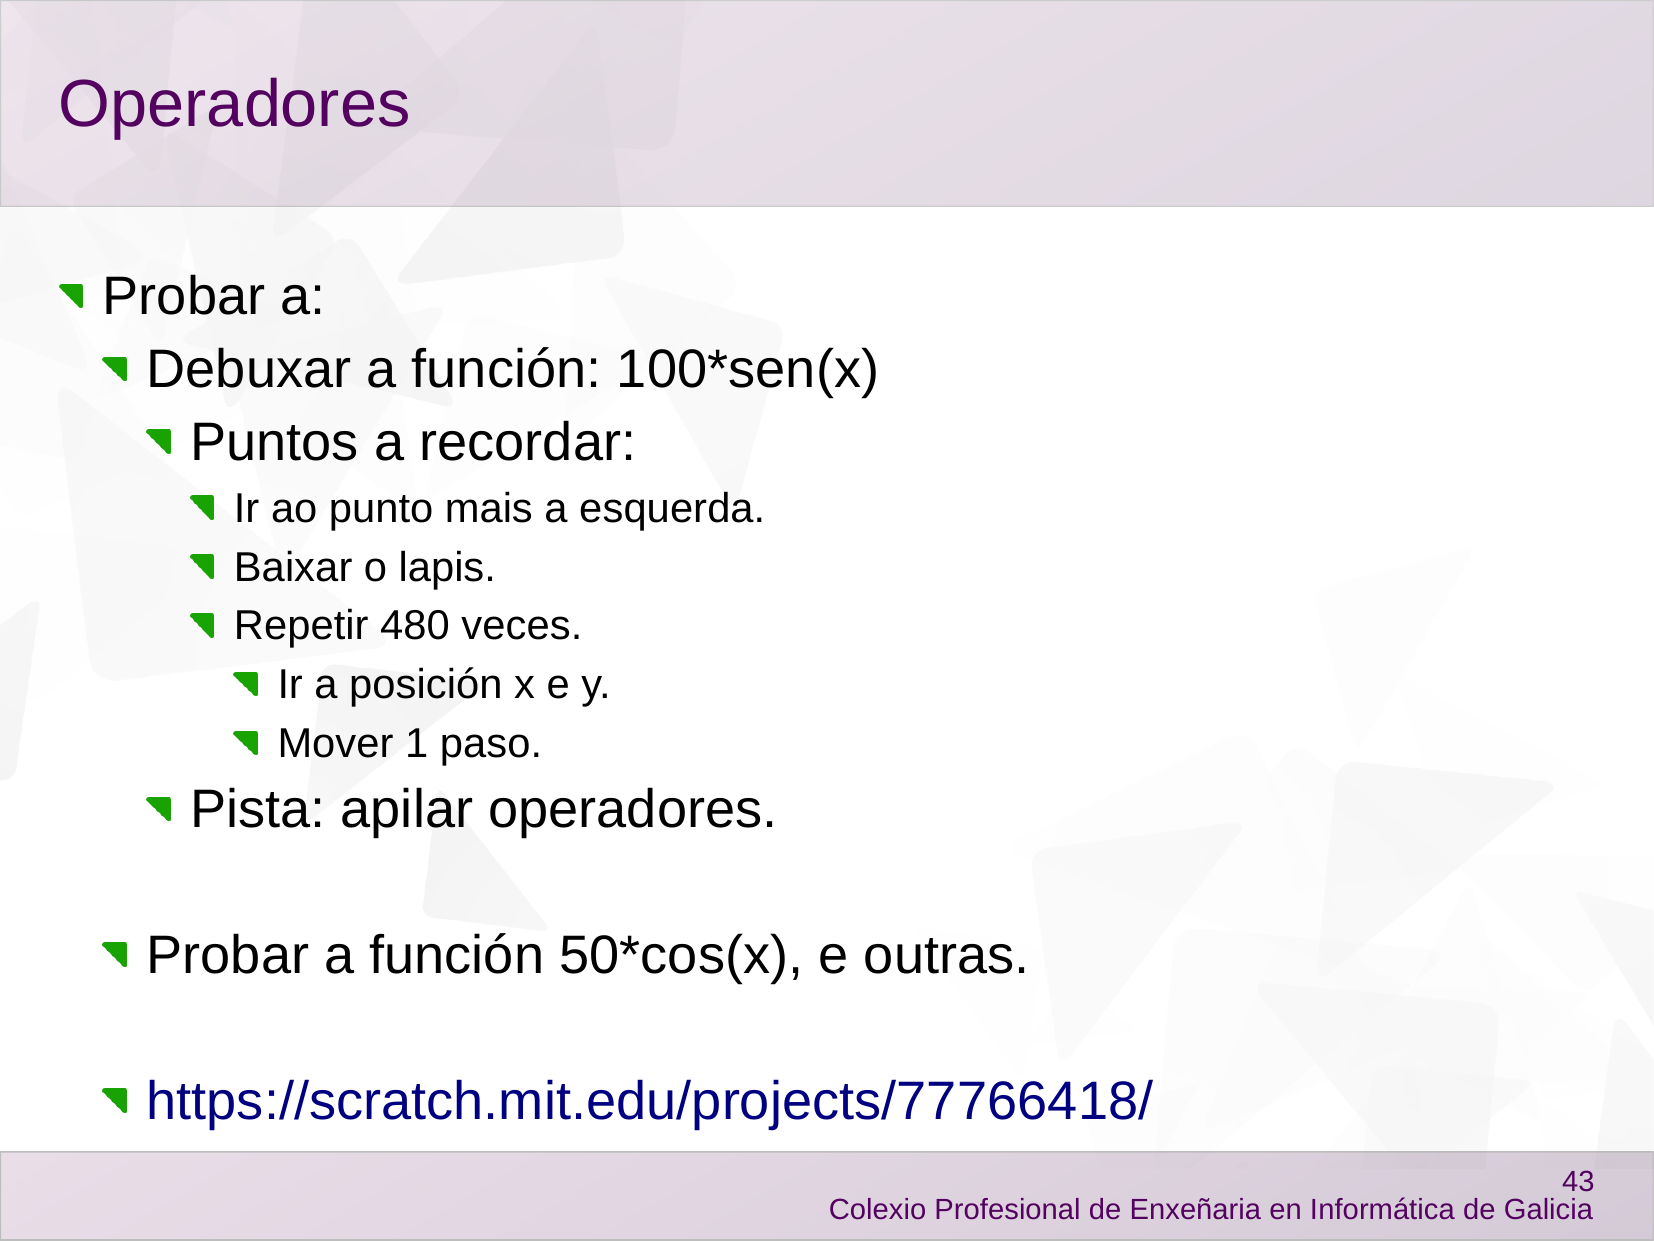

# Operadores
Probar a:
Debuxar a función: 100*sen(x)
Puntos a recordar:
Ir ao punto mais a esquerda.
Baixar o lapis.
Repetir 480 veces.
Ir a posición x e y.
Mover 1 paso.
Pista: apilar operadores.
Probar a función 50*cos(x), e outras.
https://scratch.mit.edu/projects/77766418/
43
Colexio Profesional de Enxeñaria en Informática de Galicia